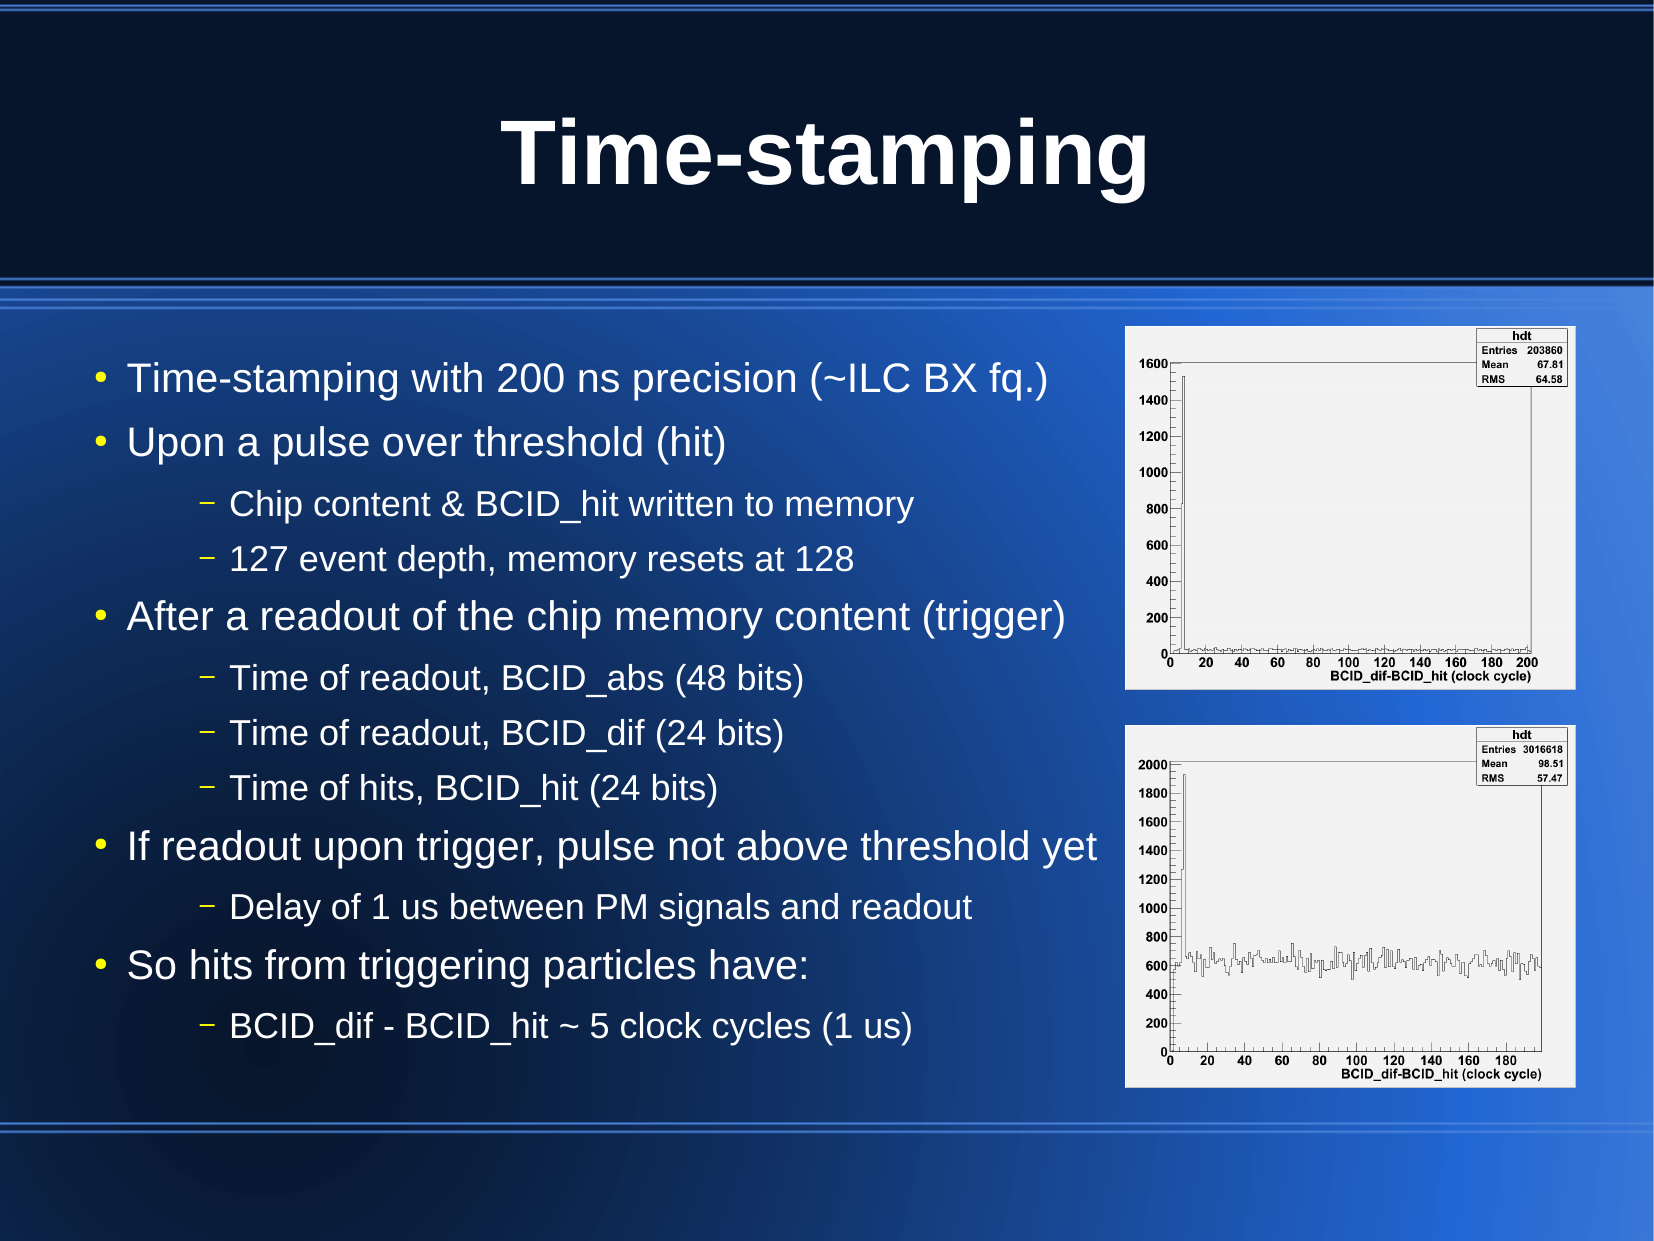

# Time-stamping
Time-stamping with 200 ns precision (~ILC BX fq.)
Upon a pulse over threshold (hit)
Chip content & BCID_hit written to memory
127 event depth, memory resets at 128
After a readout of the chip memory content (trigger)
Time of readout, BCID_abs (48 bits)
Time of readout, BCID_dif (24 bits)
Time of hits, BCID_hit (24 bits)
If readout upon trigger, pulse not above threshold yet
Delay of 1 us between PM signals and readout
So hits from triggering particles have:
BCID_dif - BCID_hit ~ 5 clock cycles (1 us)